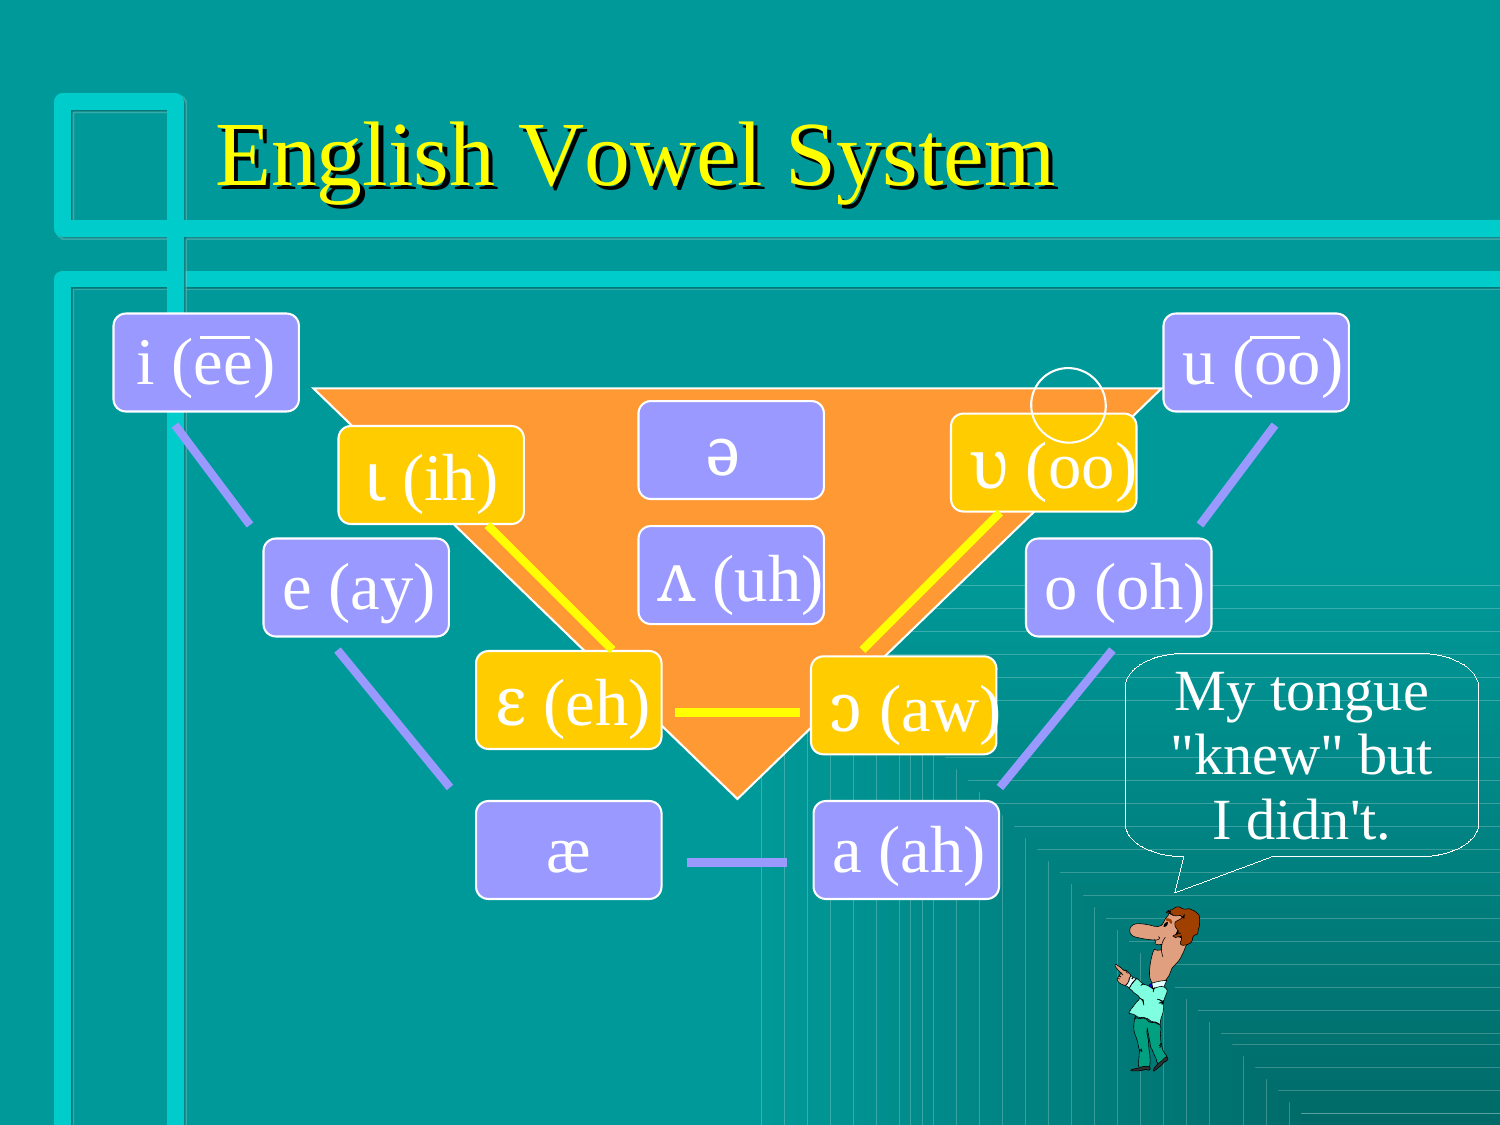

# English Vowel System
i (ee)
u (oo)
ʋ (oo)
 ə
e (ay)
ɩ (ih)
ɛ (eh)
ʌ (uh)
o (oh)
æ
My tongue
"knew" but
I didn't.
ɔ (aw)
a (ah)